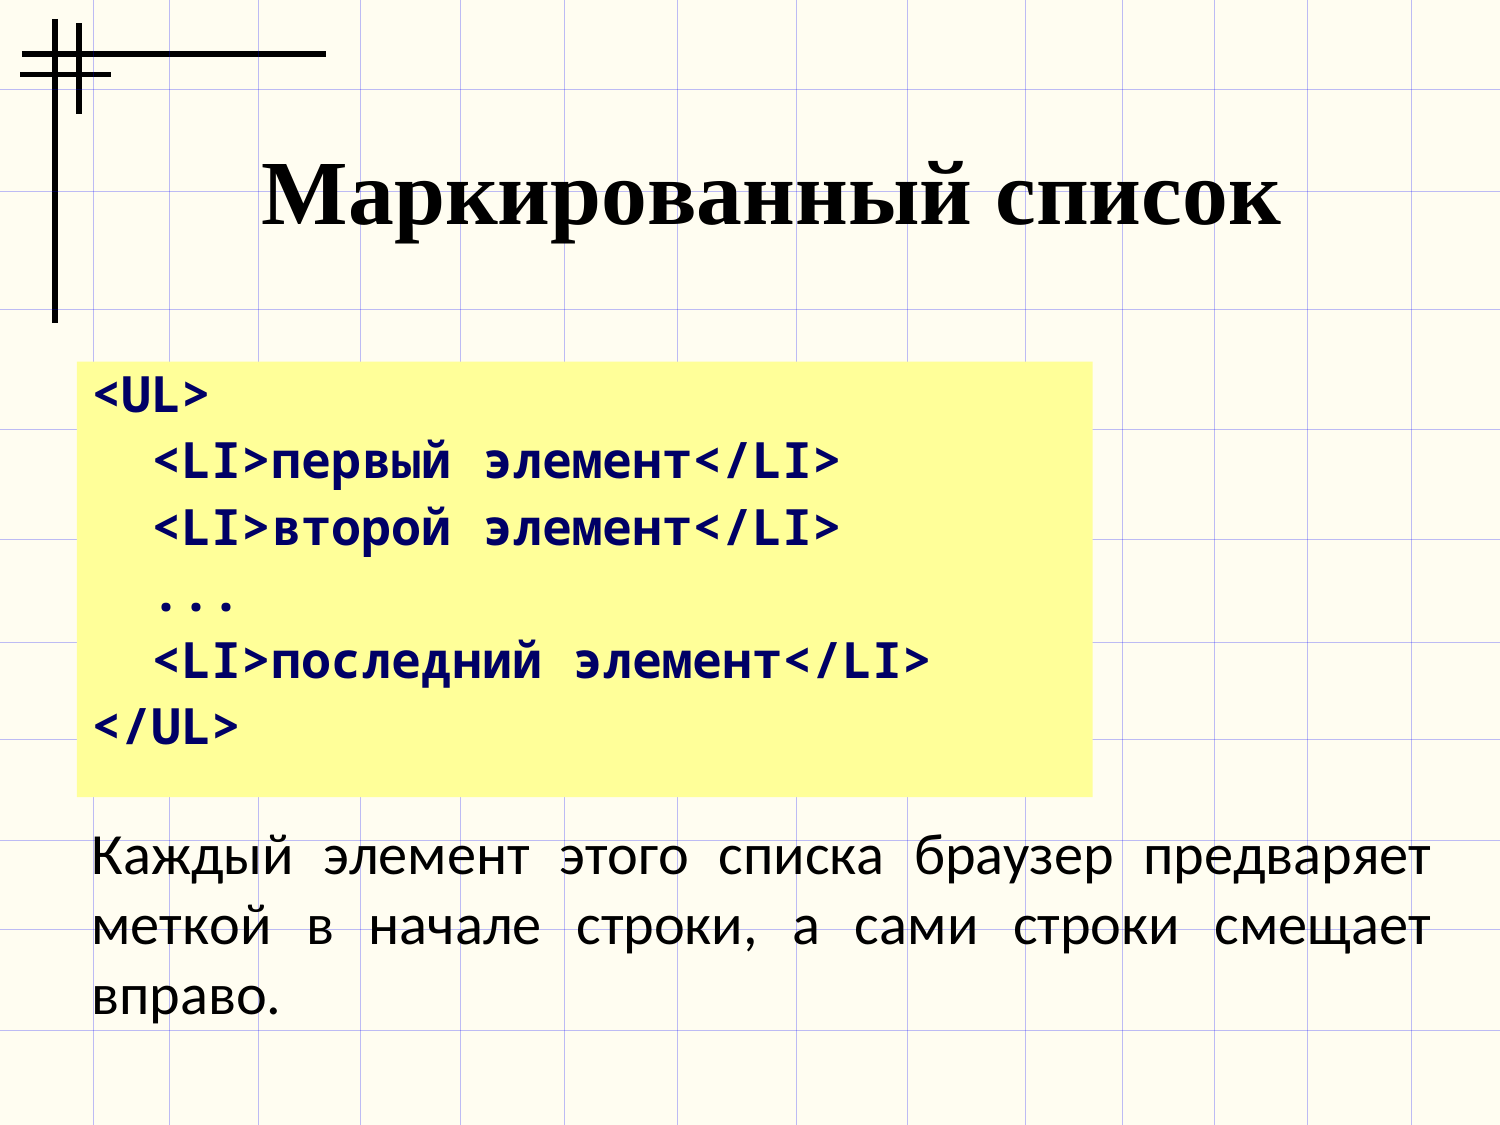

# Маркированный список
<UL>
 <LI>первый элемент</LI>
 <LI>второй элемент</LI>
 ...
 <LI>последний элемент</LI>
</UL>
Каждый элемент этого списка браузер предваряет меткой в начале строки, а сами строки смещает вправо.